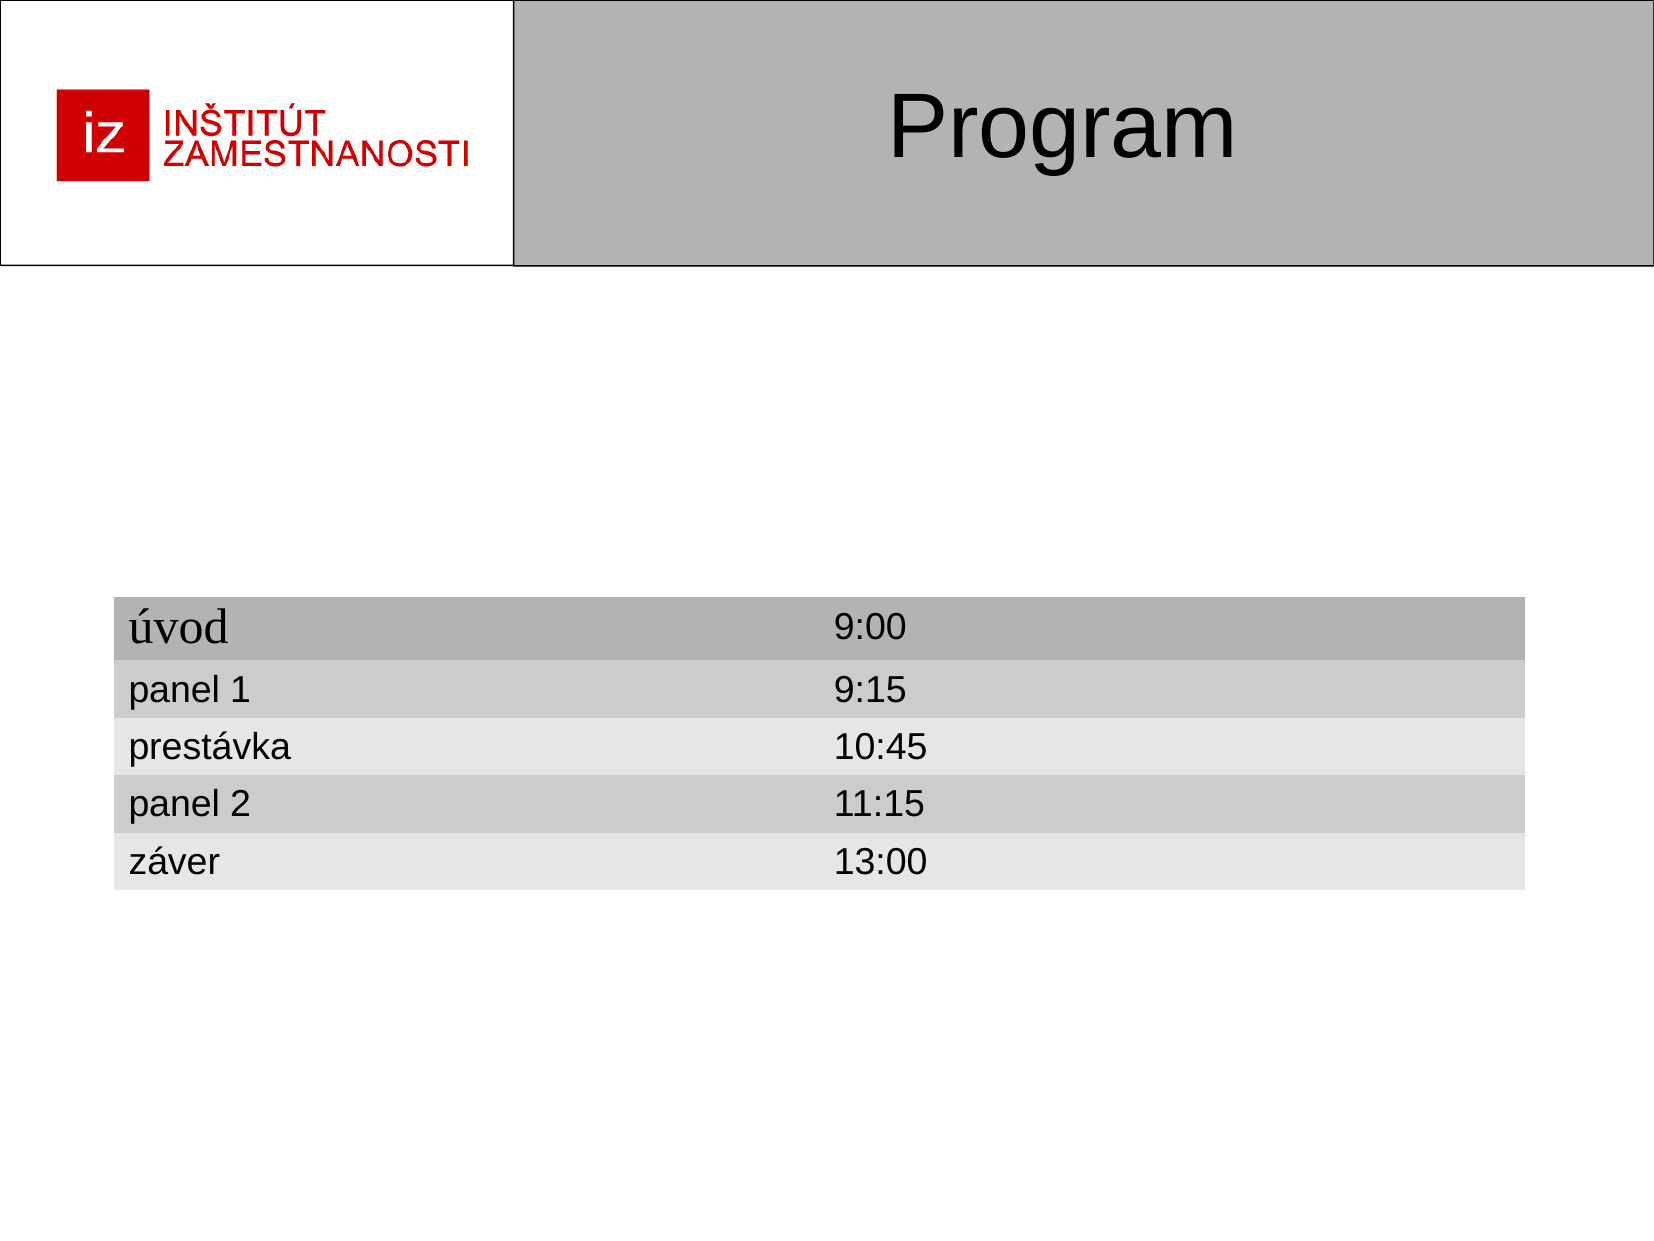

# Program
| úvod | 9:00 |
| --- | --- |
| panel 1 | 9:15 |
| prestávka | 10:45 |
| panel 2 | 11:15 |
| záver | 13:00 |